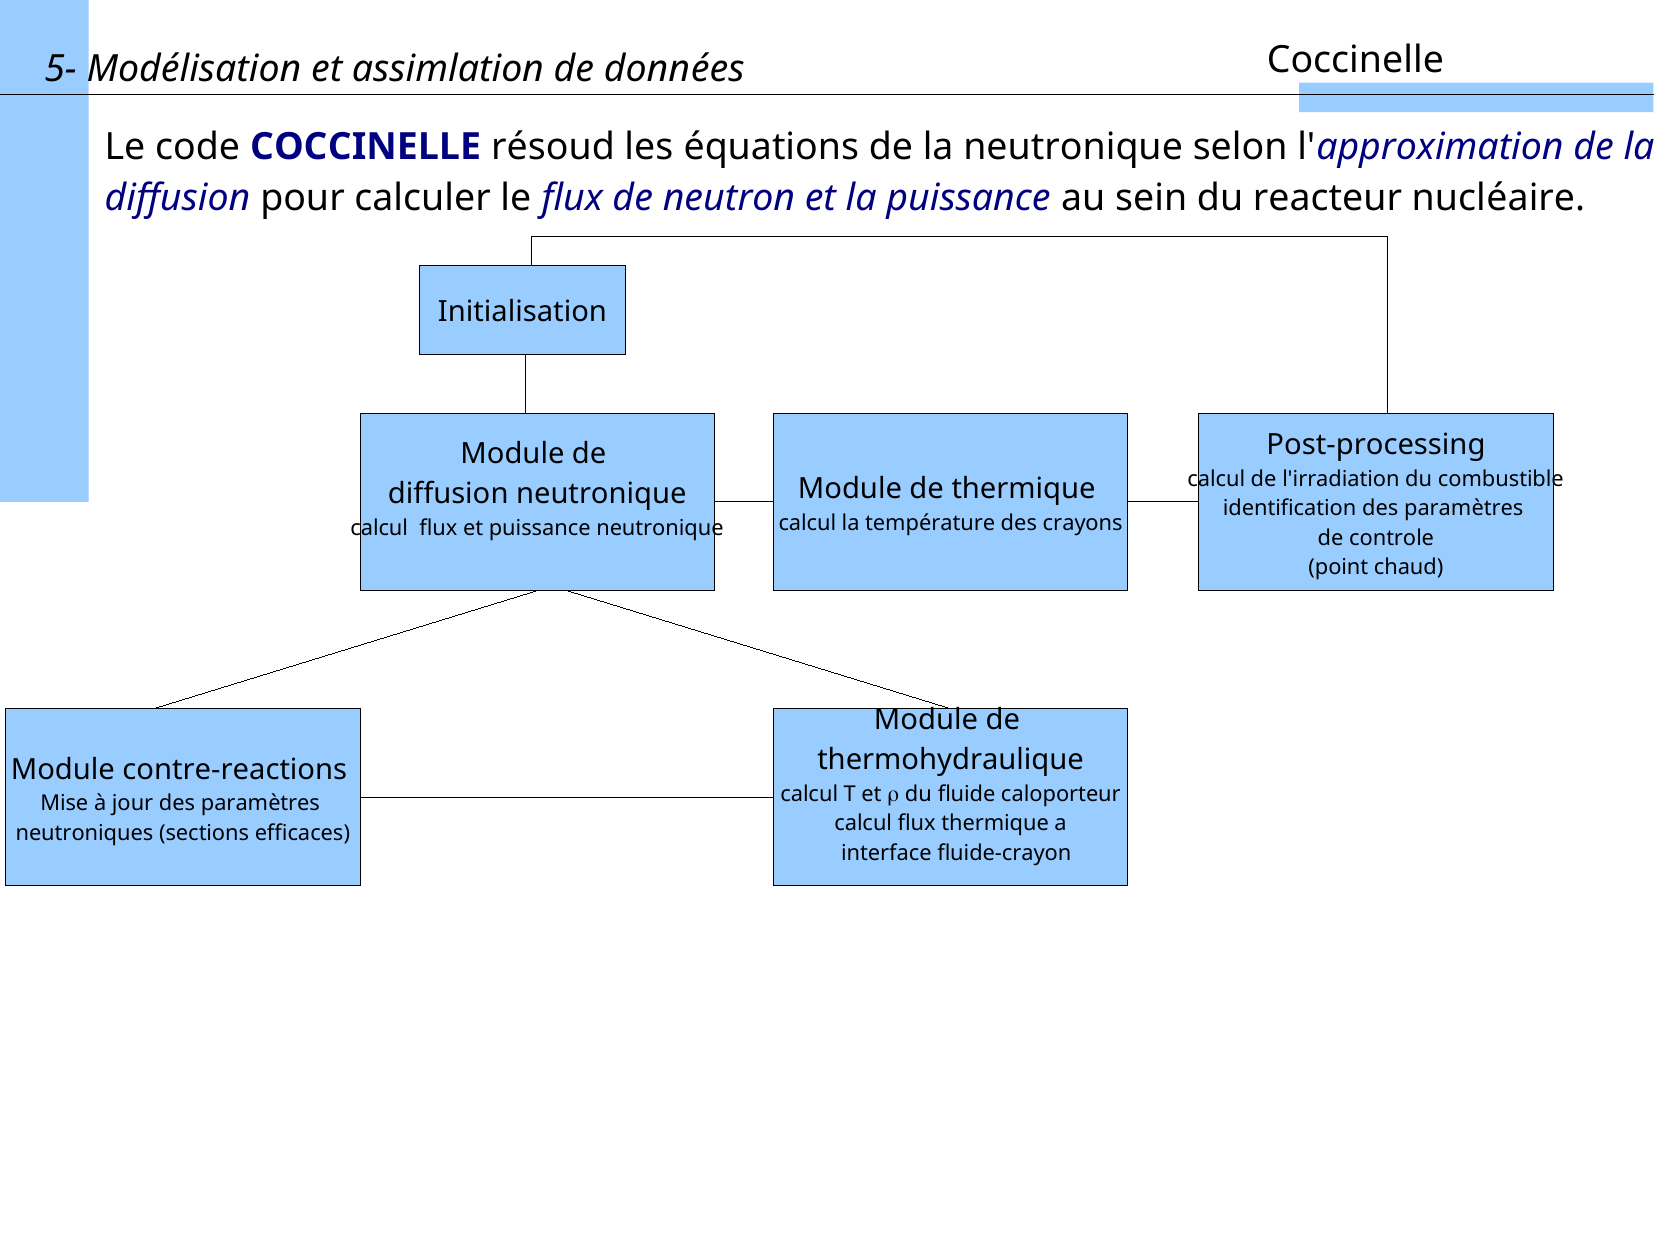

Coccinelle
5- Modélisation et assimlation de données
Le code COCCINELLE résoud les équations de la neutronique selon l'approximation de la
diffusion pour calculer le flux de neutron et la puissance au sein du reacteur nucléaire.
Initialisation
Module de
diffusion neutronique
calcul flux et puissance neutronique
Module contre-reactions
Mise à jour des paramètres
neutroniques (sections efficaces)
Module de
thermohydraulique
calcul T et  du fluide caloporteur
calcul flux thermique a
 interface fluide-crayon
Module de thermique
calcul la température des crayons
Post-processing
calcul de l'irradiation du combustible
identification des paramètres
de controle
(point chaud)